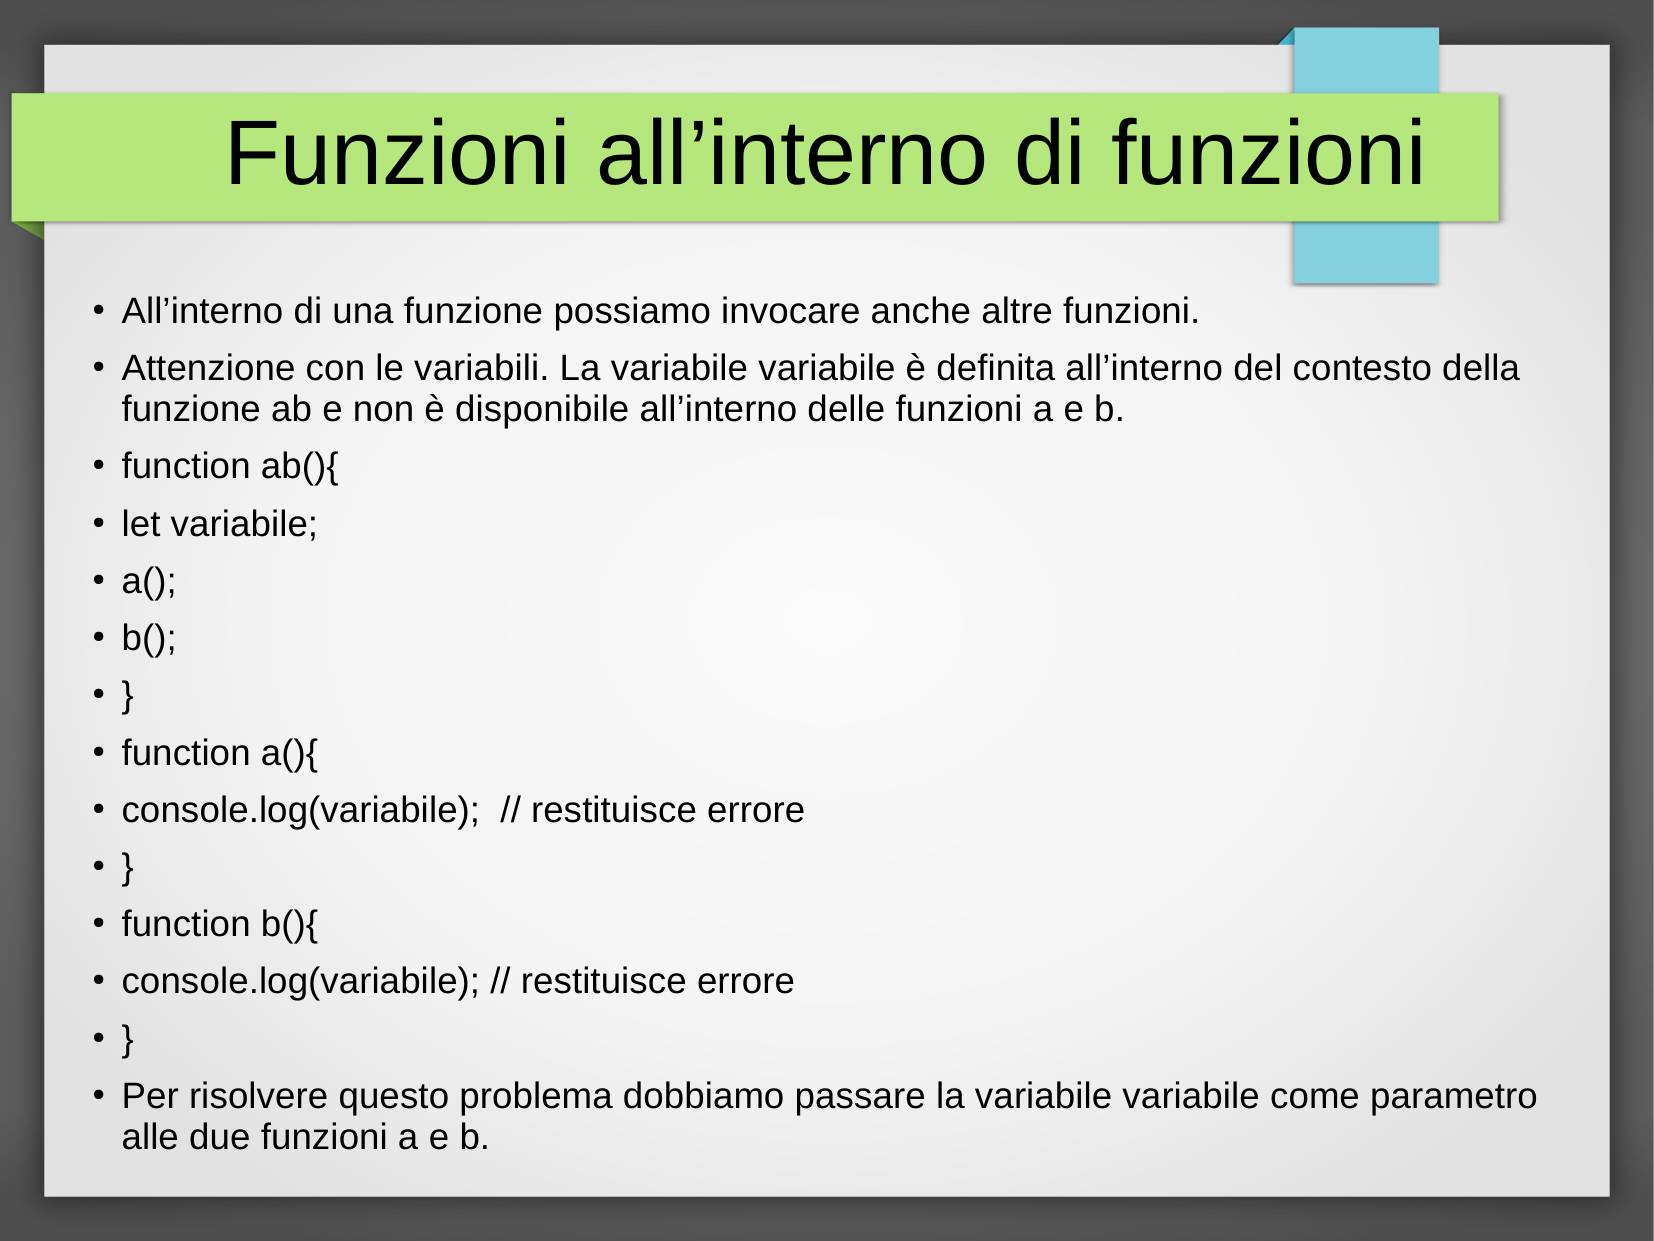

# Funzioni all’interno di funzioni
All’interno di una funzione possiamo invocare anche altre funzioni.
Attenzione con le variabili. La variabile variabile è definita all’interno del contesto della funzione ab e non è disponibile all’interno delle funzioni a e b.
function ab(){
let variabile;
a();
b();
}
function a(){
console.log(variabile); // restituisce errore
}
function b(){
console.log(variabile); // restituisce errore
}
Per risolvere questo problema dobbiamo passare la variabile variabile come parametro alle due funzioni a e b.